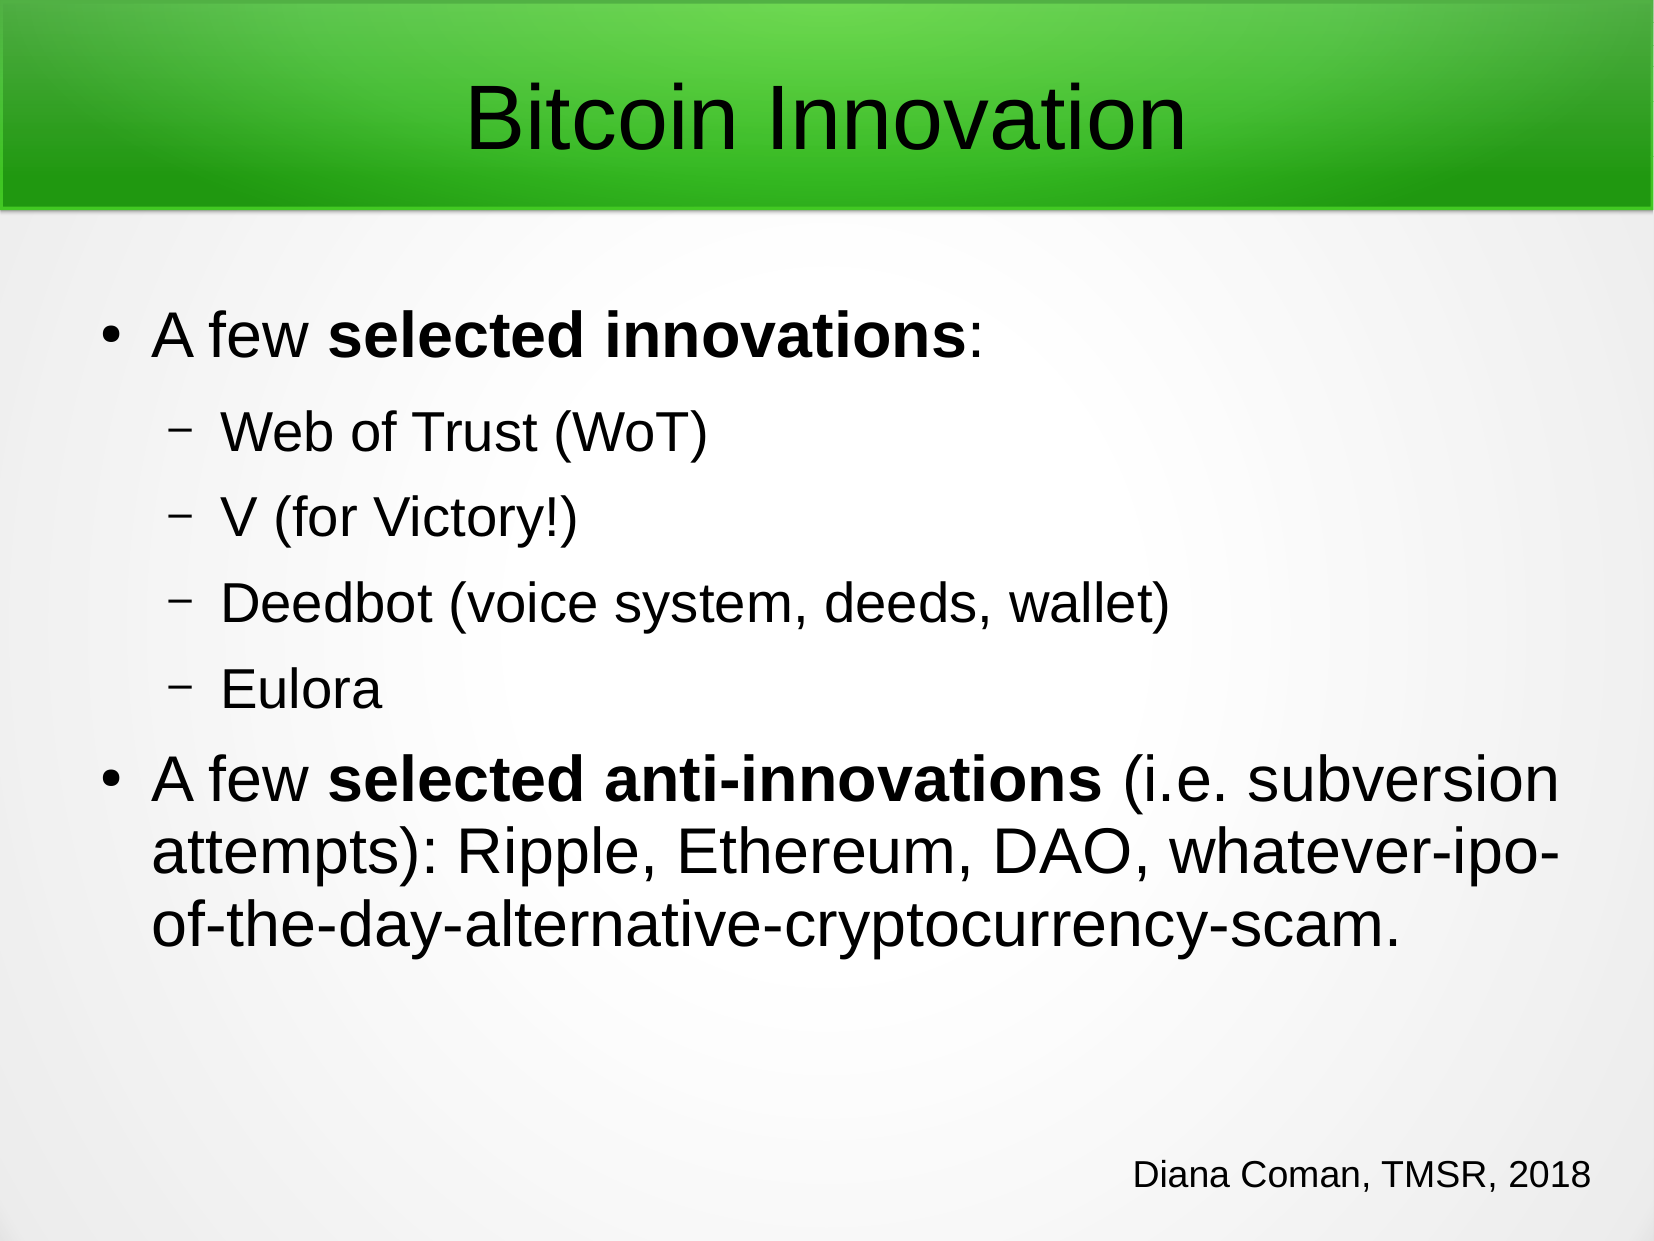

# Bitcoin Innovation
A few selected innovations:
Web of Trust (WoT)
V (for Victory!)
Deedbot (voice system, deeds, wallet)
Eulora
A few selected anti-innovations (i.e. subversion attempts): Ripple, Ethereum, DAO, whatever-ipo-of-the-day-alternative-cryptocurrency-scam.
Diana Coman, TMSR, 2018